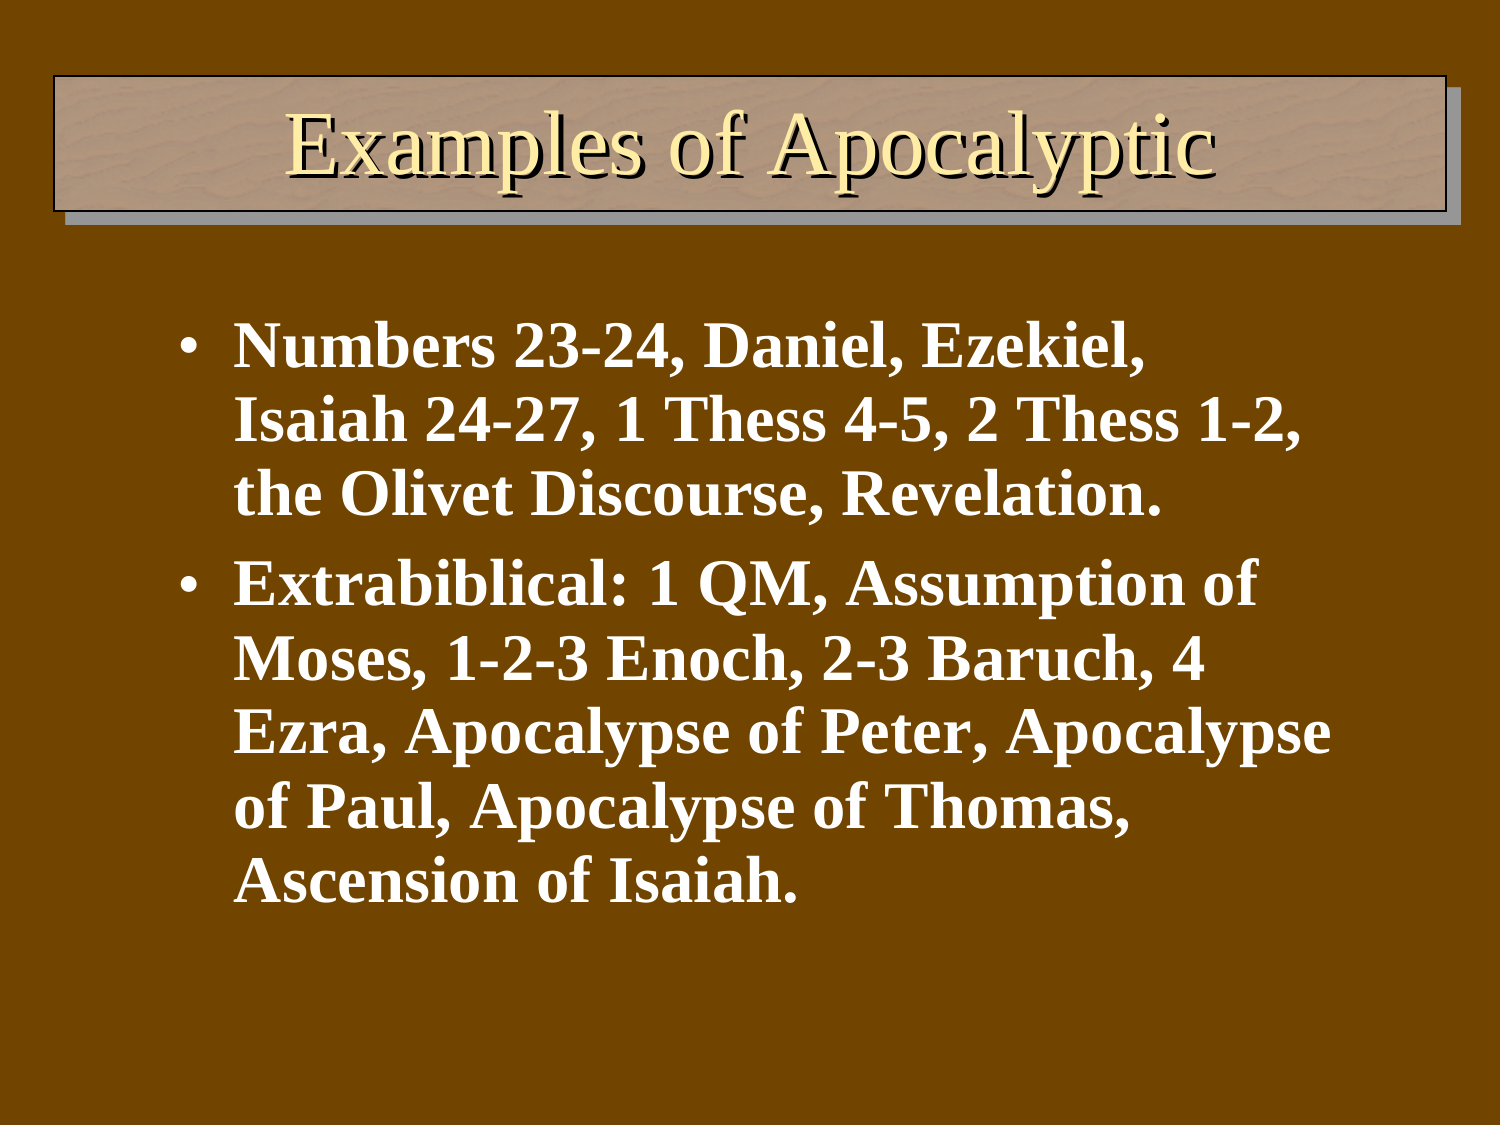

# Examples of Apocalyptic
Numbers 23-24, Daniel, Ezekiel, Isaiah 24-27, 1 Thess 4-5, 2 Thess 1-2, the Olivet Discourse, Revelation.
Extrabiblical: 1 QM, Assumption of Moses, 1-2-3 Enoch, 2-3 Baruch, 4 Ezra, Apocalypse of Peter, Apocalypse of Paul, Apocalypse of Thomas, Ascension of Isaiah.